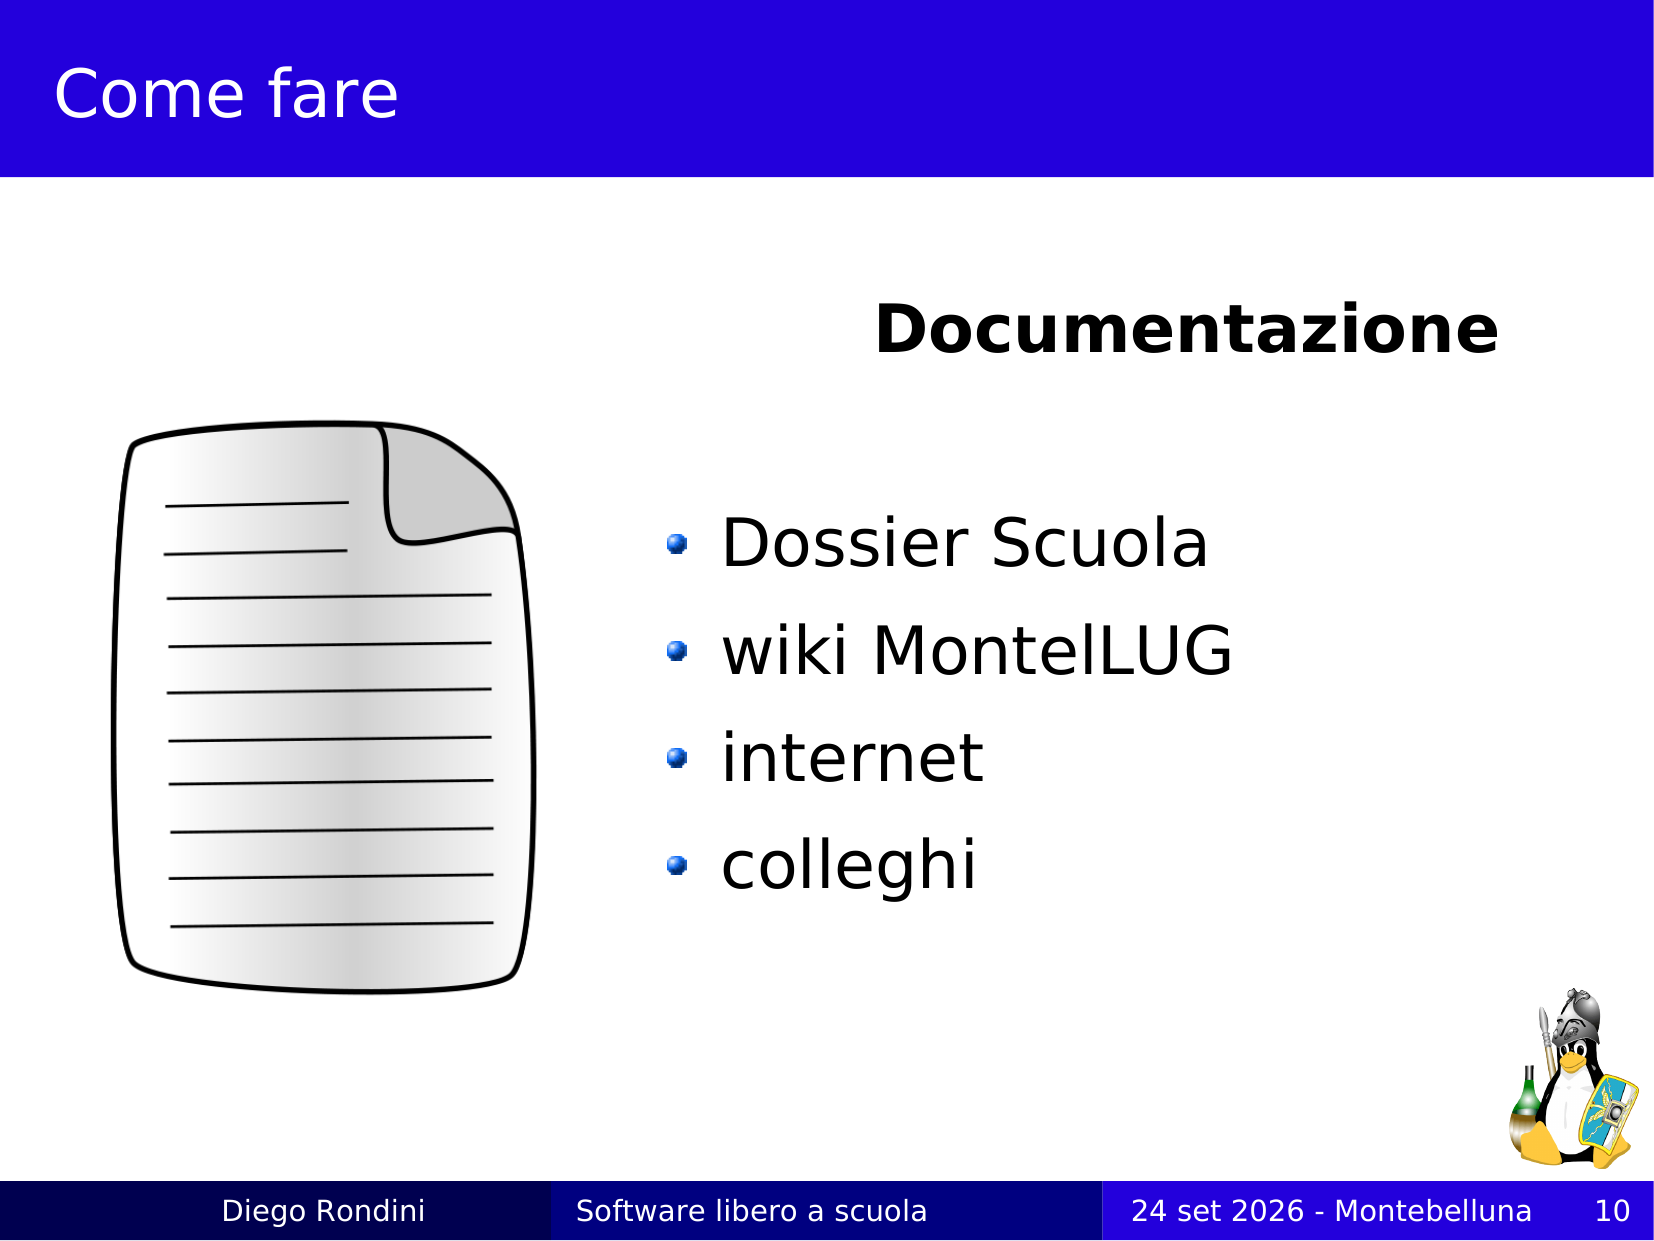

# Come fare
Documentazione
Dossier Scuola
wiki MontelLUG
internet
colleghi